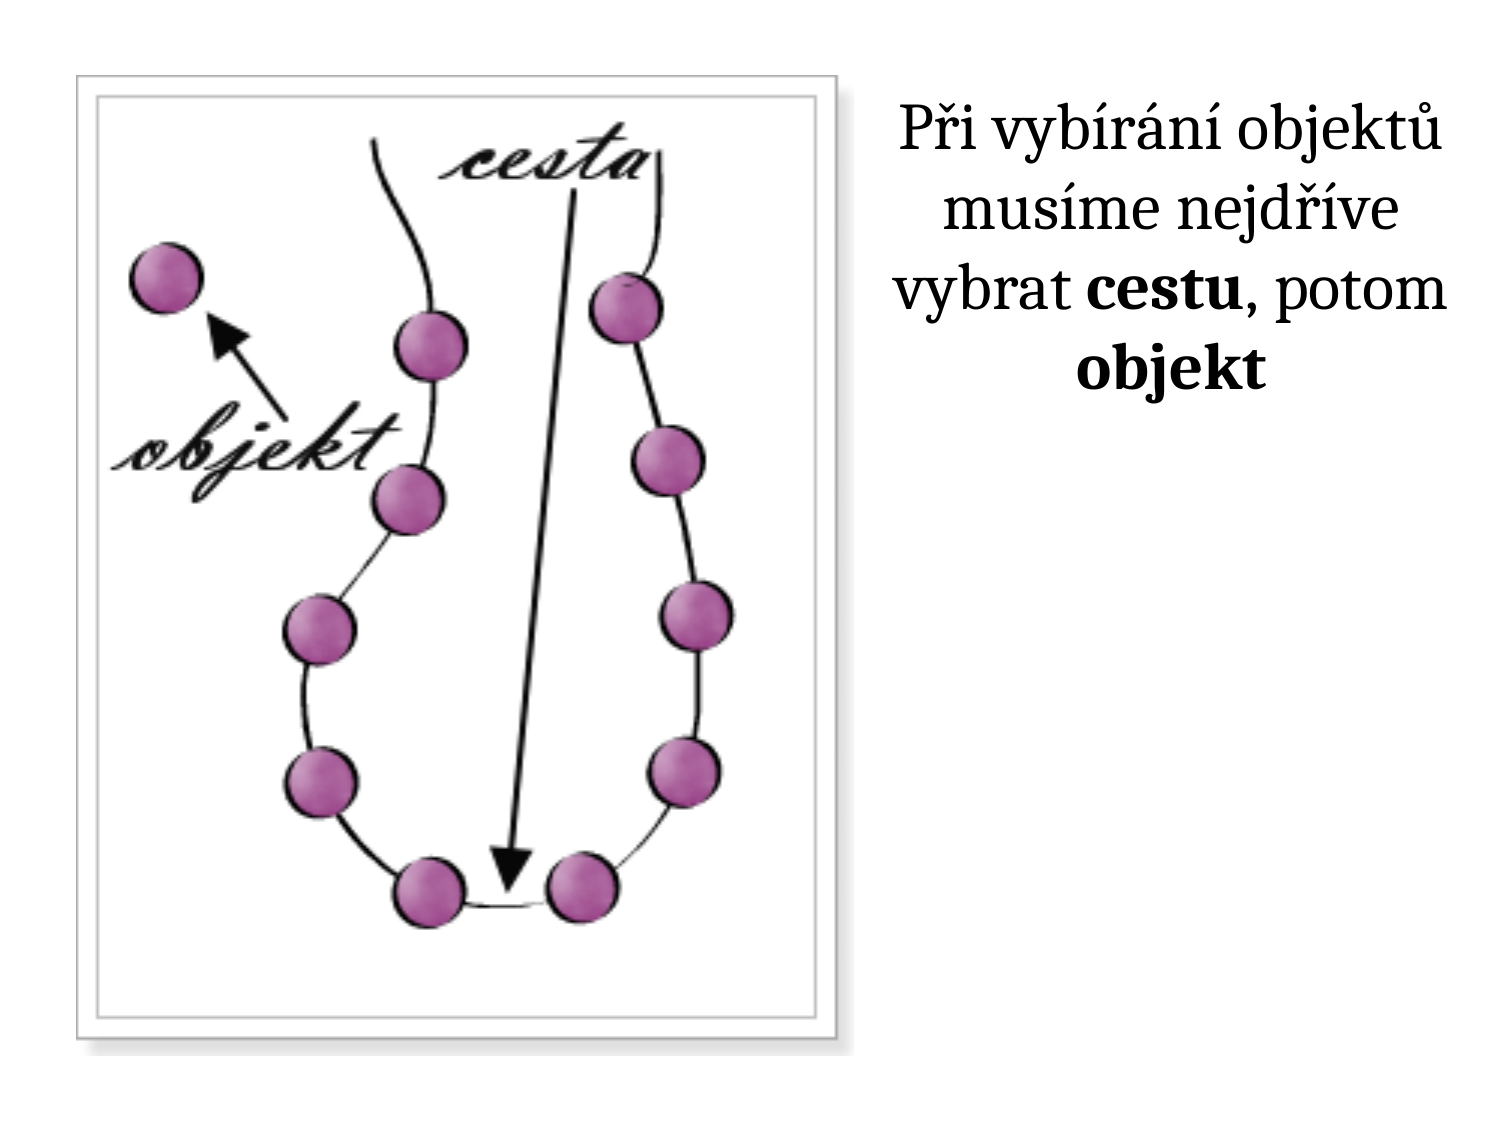

Při vybírání objektů musíme nejdříve vybrat cestu, potom objekt